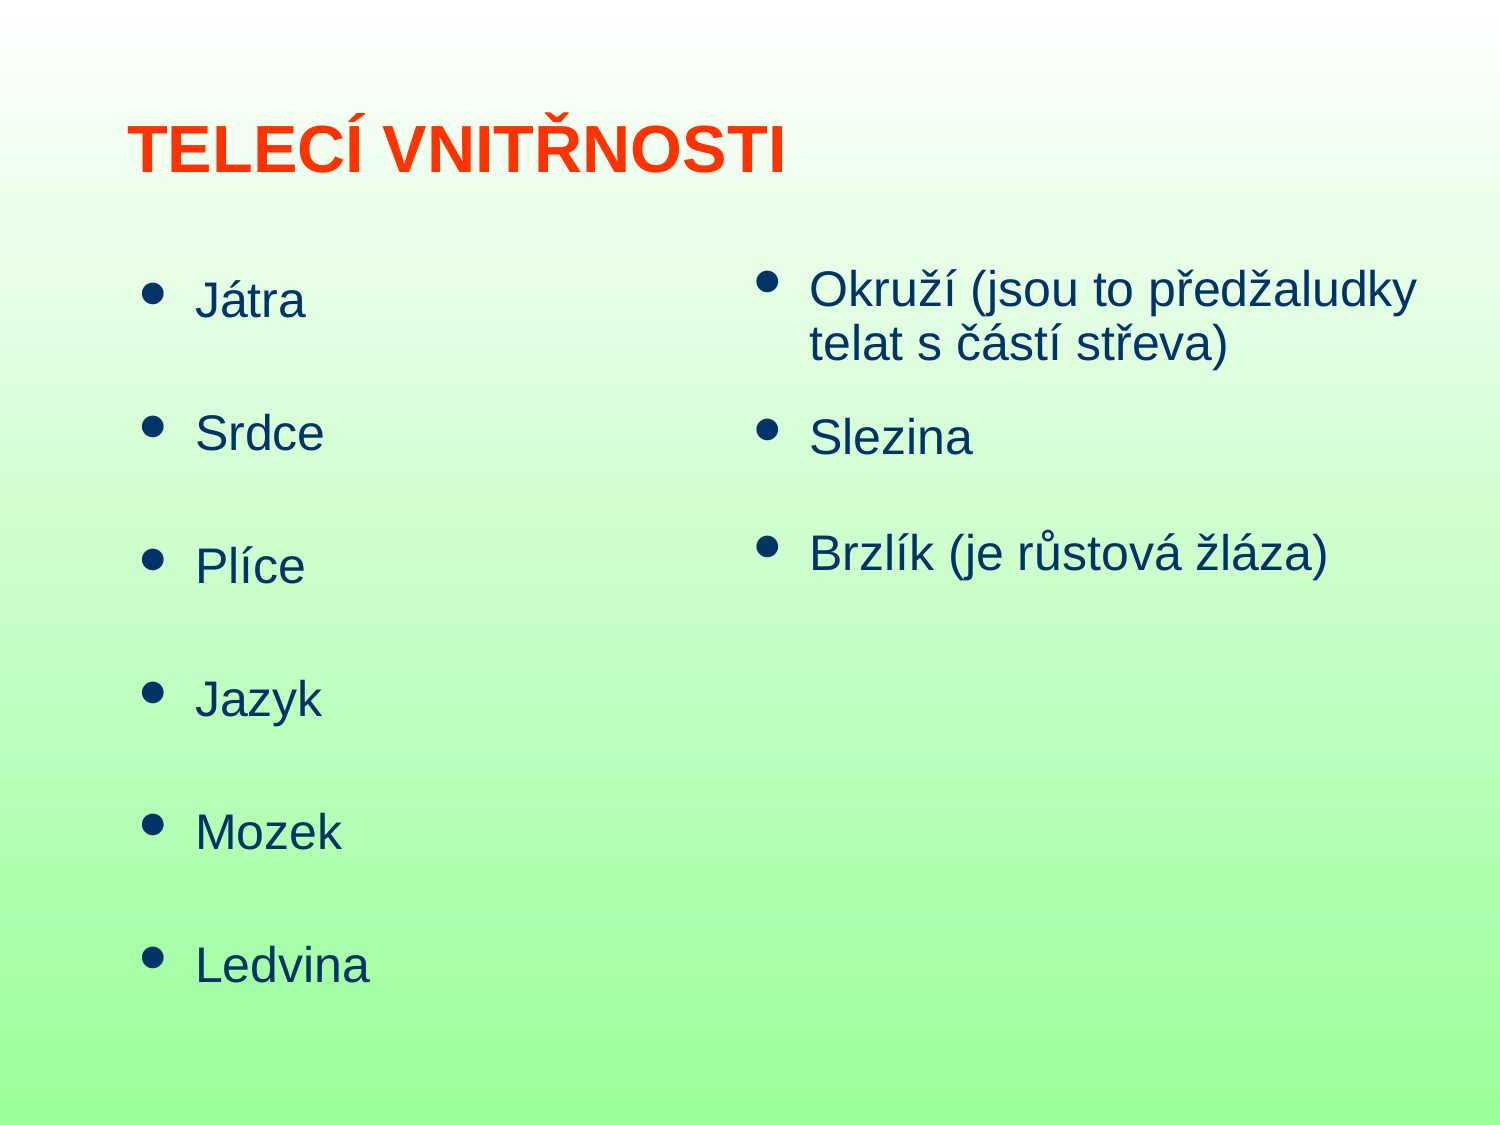

# TELECÍ VNITŘNOSTI
Okruží (jsou to předžaludky telat s částí střeva)
Slezina
Brzlík (je růstová žláza)
Játra
Srdce
Plíce
Jazyk
Mozek
Ledvina